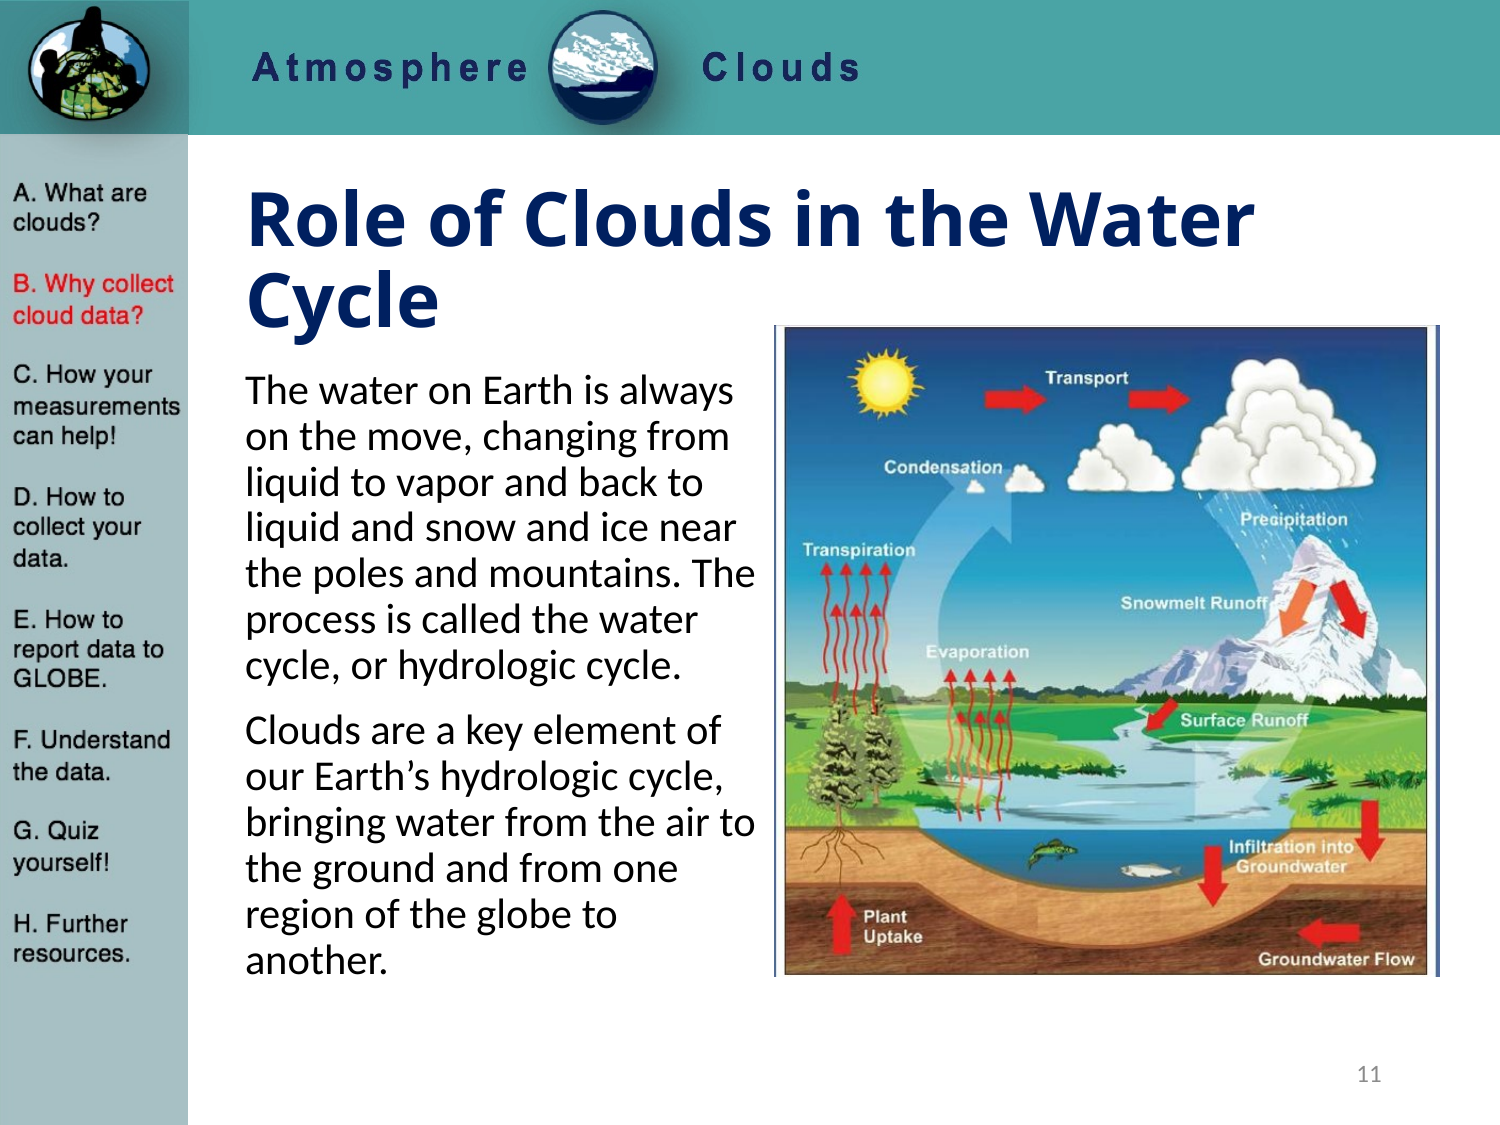

# Role of Clouds in the Water Cycle
The water on Earth is always on the move, changing from liquid to vapor and back to liquid and snow and ice near the poles and mountains. The process is called the water cycle, or hydrologic cycle.
Clouds are a key element of our Earth’s hydrologic cycle, bringing water from the air to the ground and from one region of the globe to another.